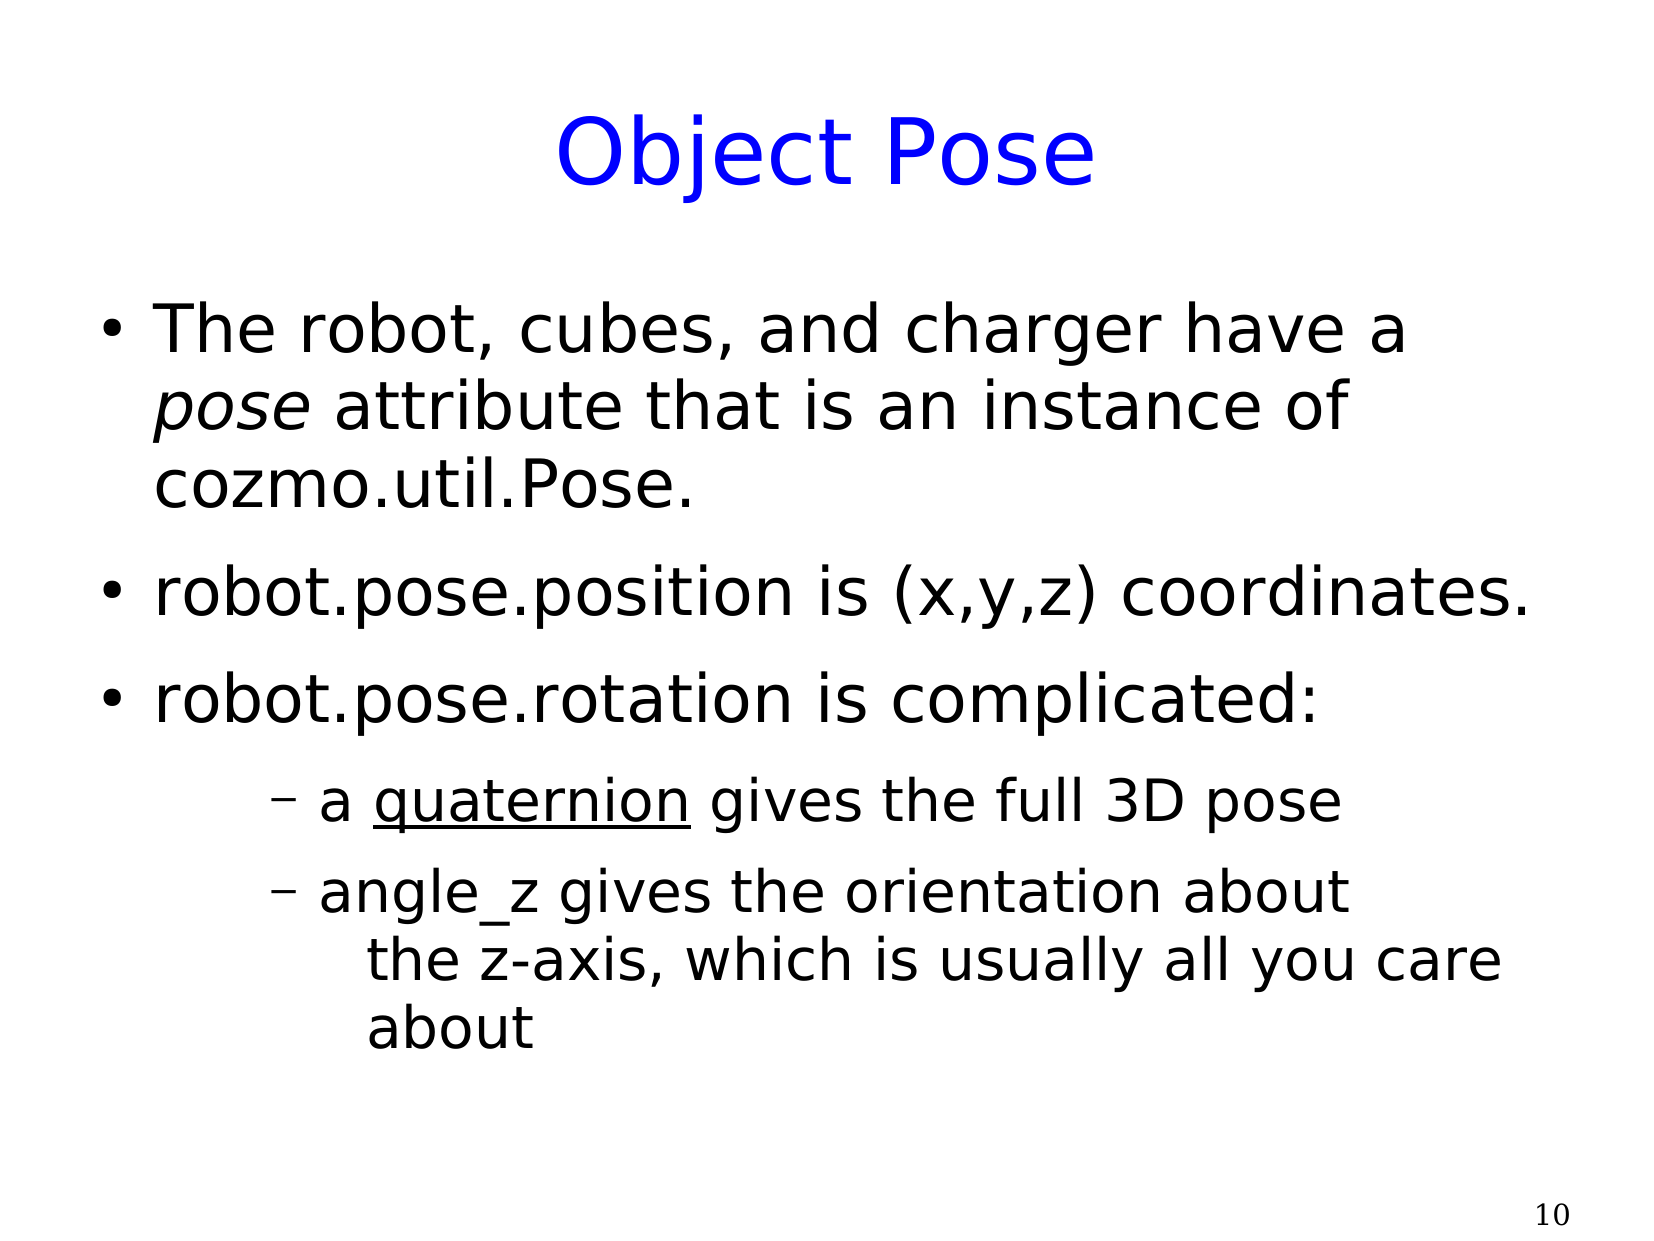

# Object Pose
The robot, cubes, and charger have a pose attribute that is an instance of cozmo.util.Pose.
robot.pose.position is (x,y,z) coordinates.
robot.pose.rotation is complicated:
a quaternion gives the full 3D pose
angle_z gives the orientation about
the z-axis, which is usually all you care about
10